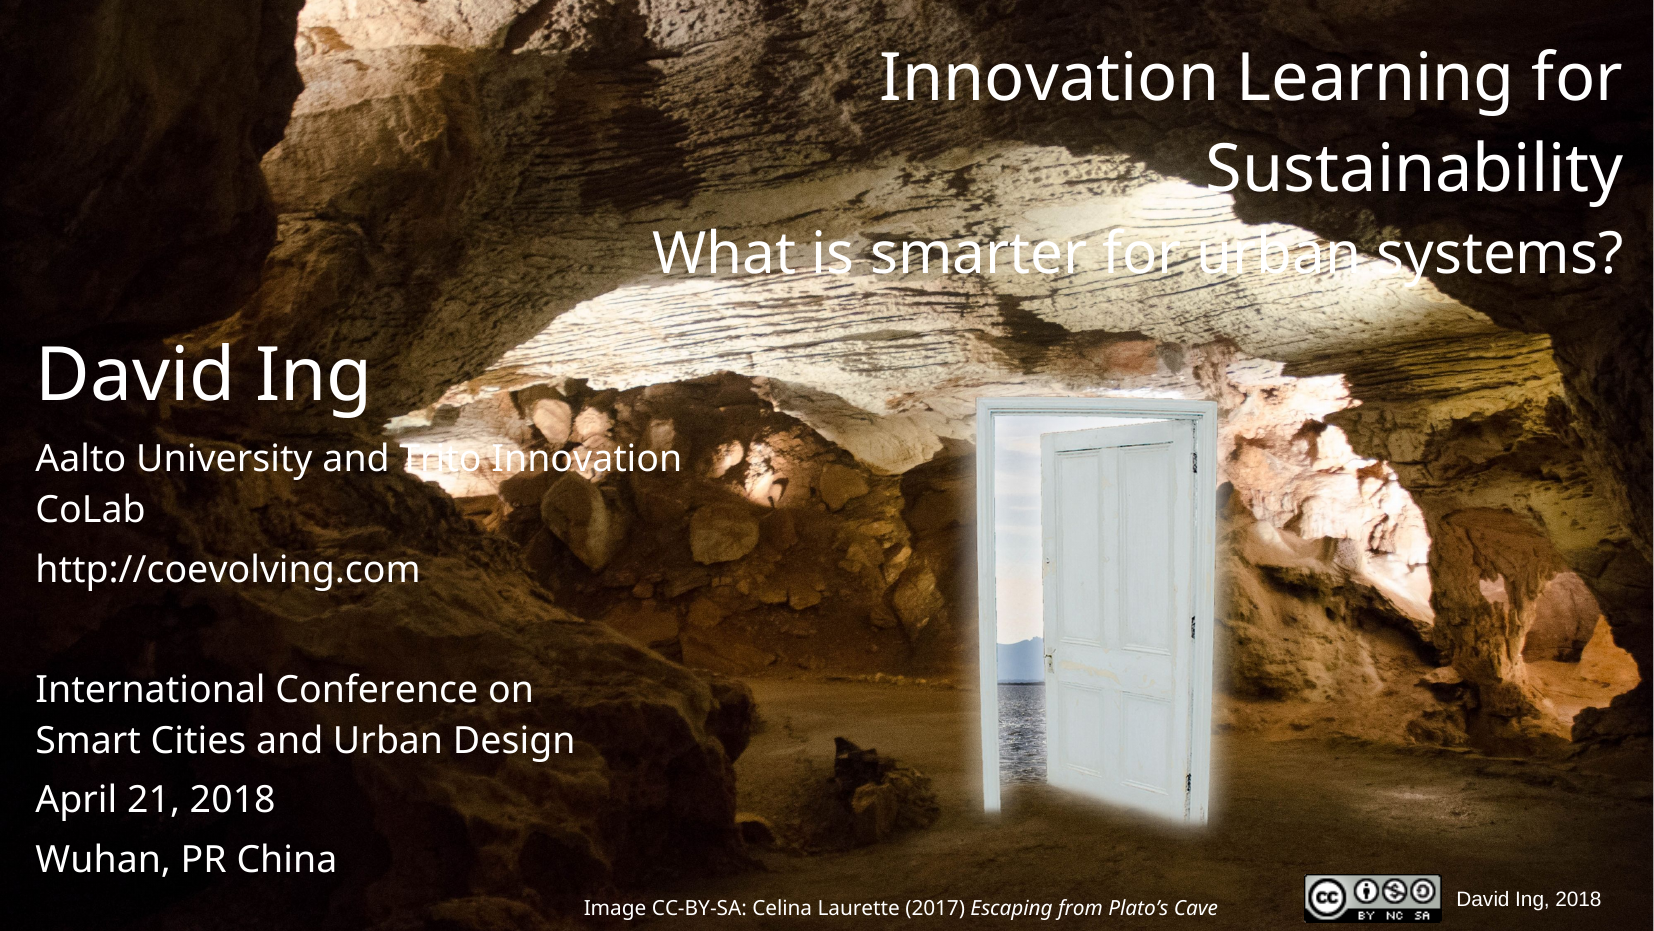

# Innovation Learning for Sustainability What is smarter for urban systems?
David Ing
Aalto University and Trito Innovation CoLab
http://coevolving.com
International Conference on
Smart Cities and Urban Design
April 21, 2018
Wuhan, PR China
David Ing, 2018
Image CC-BY-SA: Celina Laurette (2017) Escaping from Plato’s Cave
1
Innovation Learning for Sustainability: What is smarter for urban systems?
April 2018